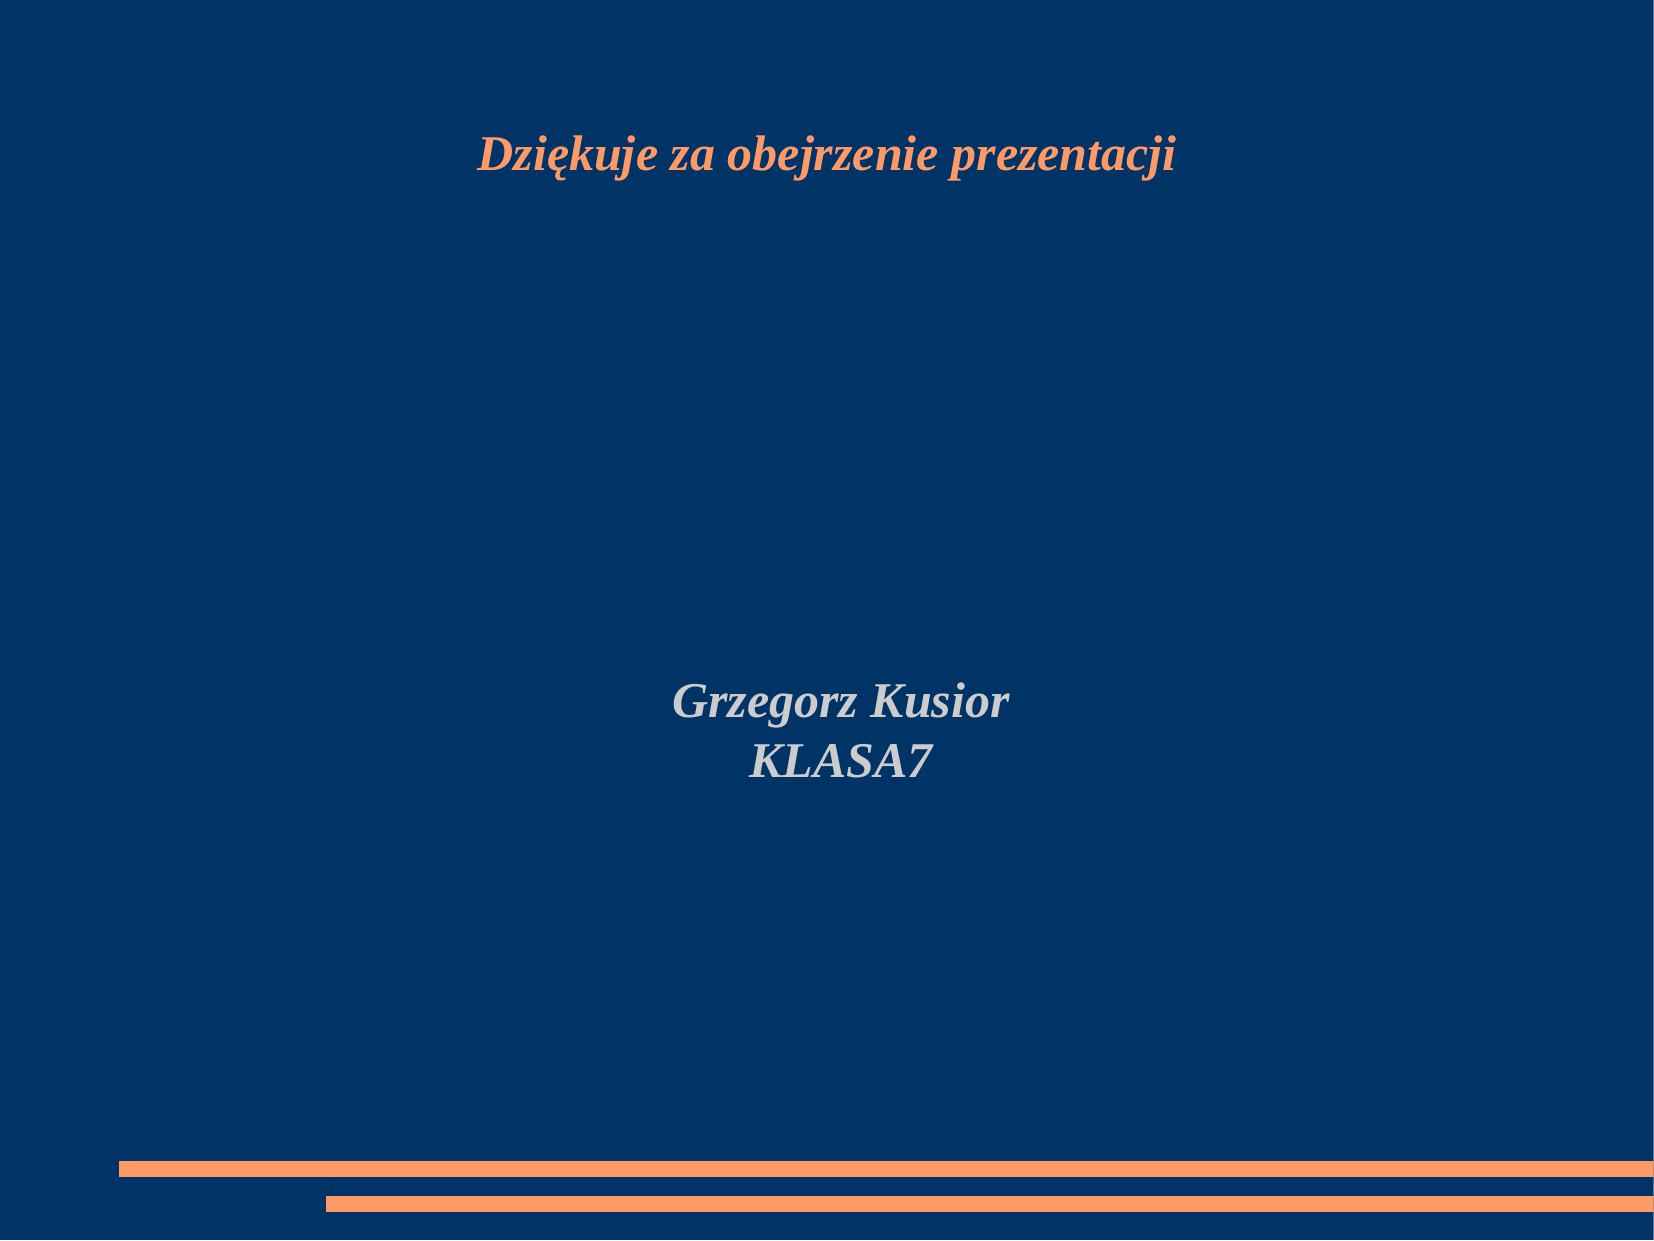

# Dziękuje za obejrzenie prezentacji
Grzegorz Kusior
KLASA7